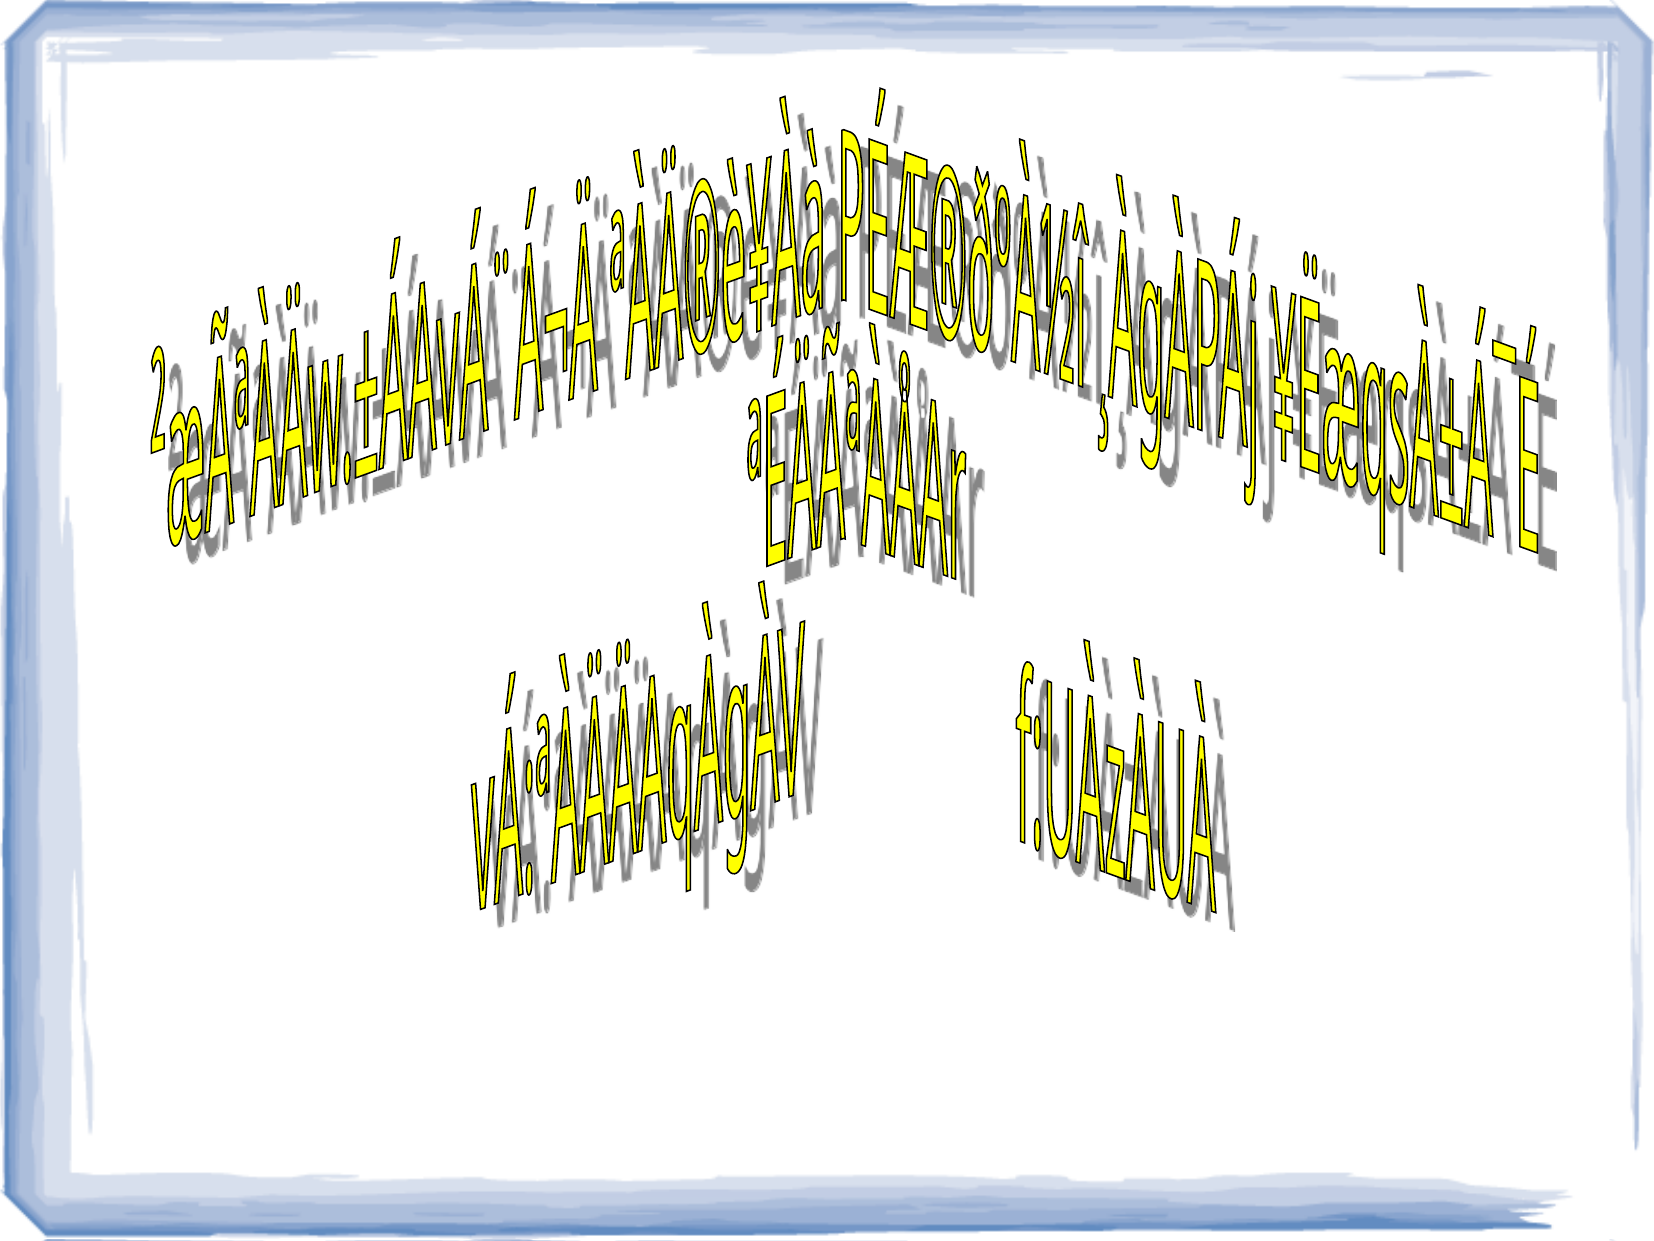

²æÃªÀÄw.±ÁAvÁ¨Á¬Ä ªÀÄ®è¥Àà PÉÆ®ðºÀ½î ¸ÀgÀPÁj ¥ËæqsÀ±Á¯É
 ªÉÄÃªÀÅAr
vÁ:ªÀÄÄAqÀgÀV f:UÀzÀUÀ